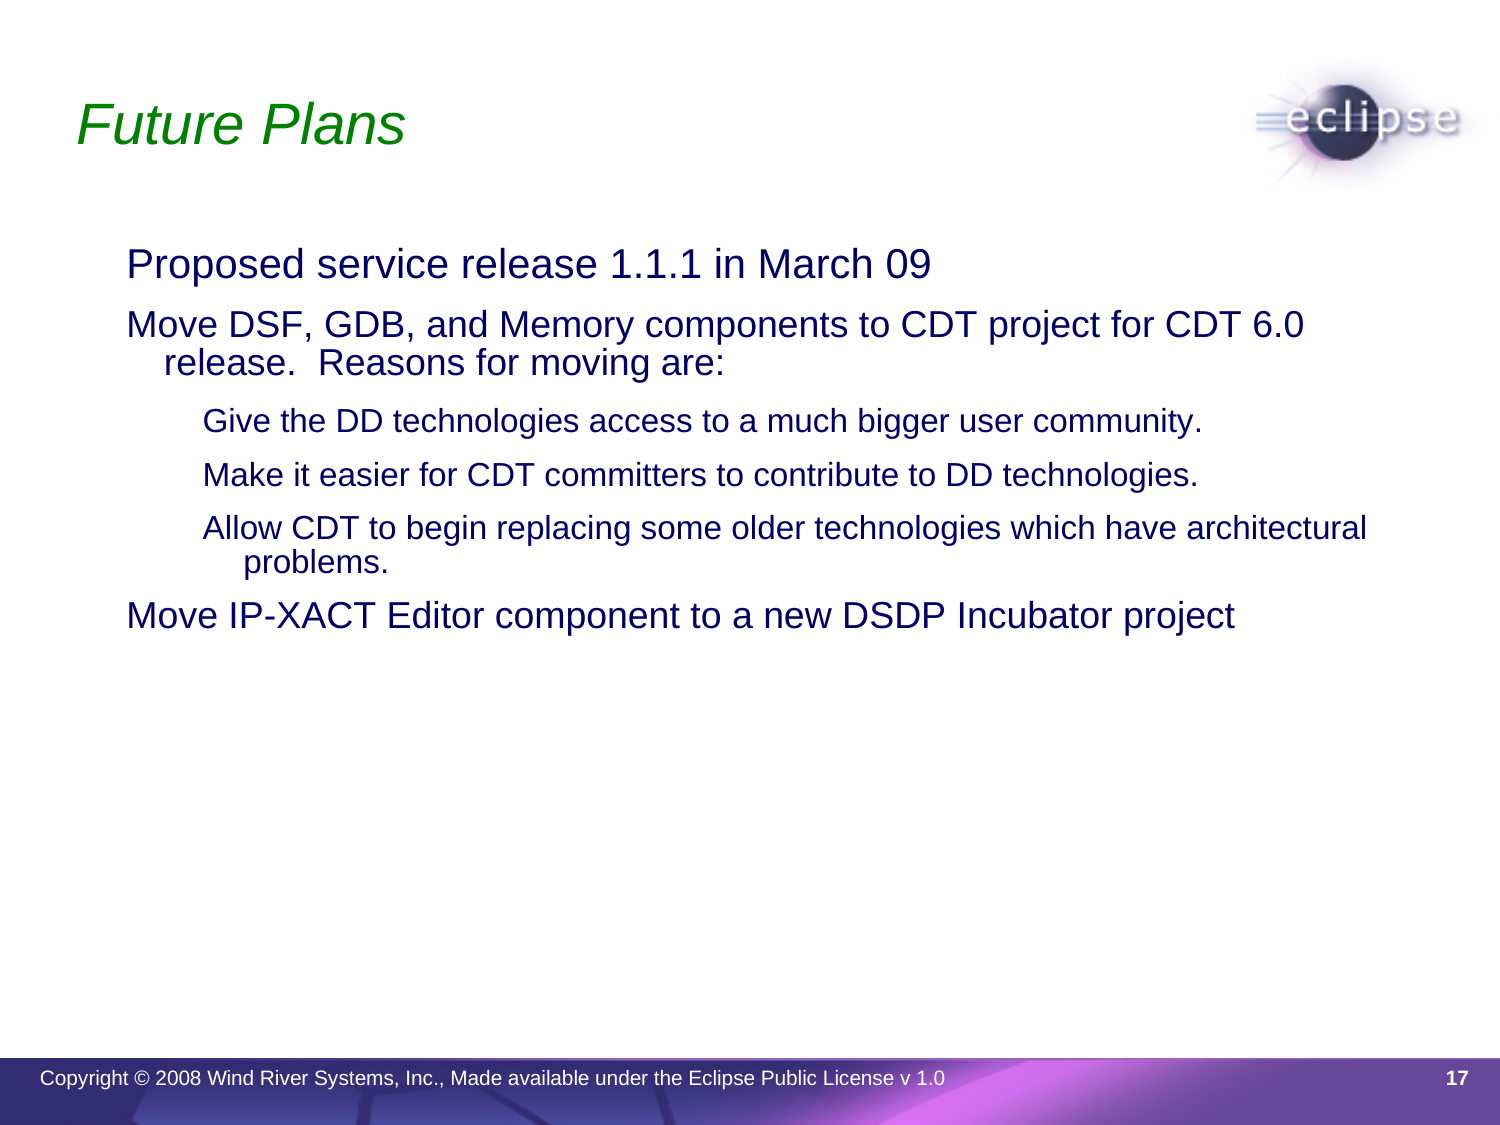

# Future Plans
Proposed service release 1.1.1 in March 09
Move DSF, GDB, and Memory components to CDT project for CDT 6.0 release. Reasons for moving are:
Give the DD technologies access to a much bigger user community.
Make it easier for CDT committers to contribute to DD technologies.
Allow CDT to begin replacing some older technologies which have architectural problems.
Move IP-XACT Editor component to a new DSDP Incubator project